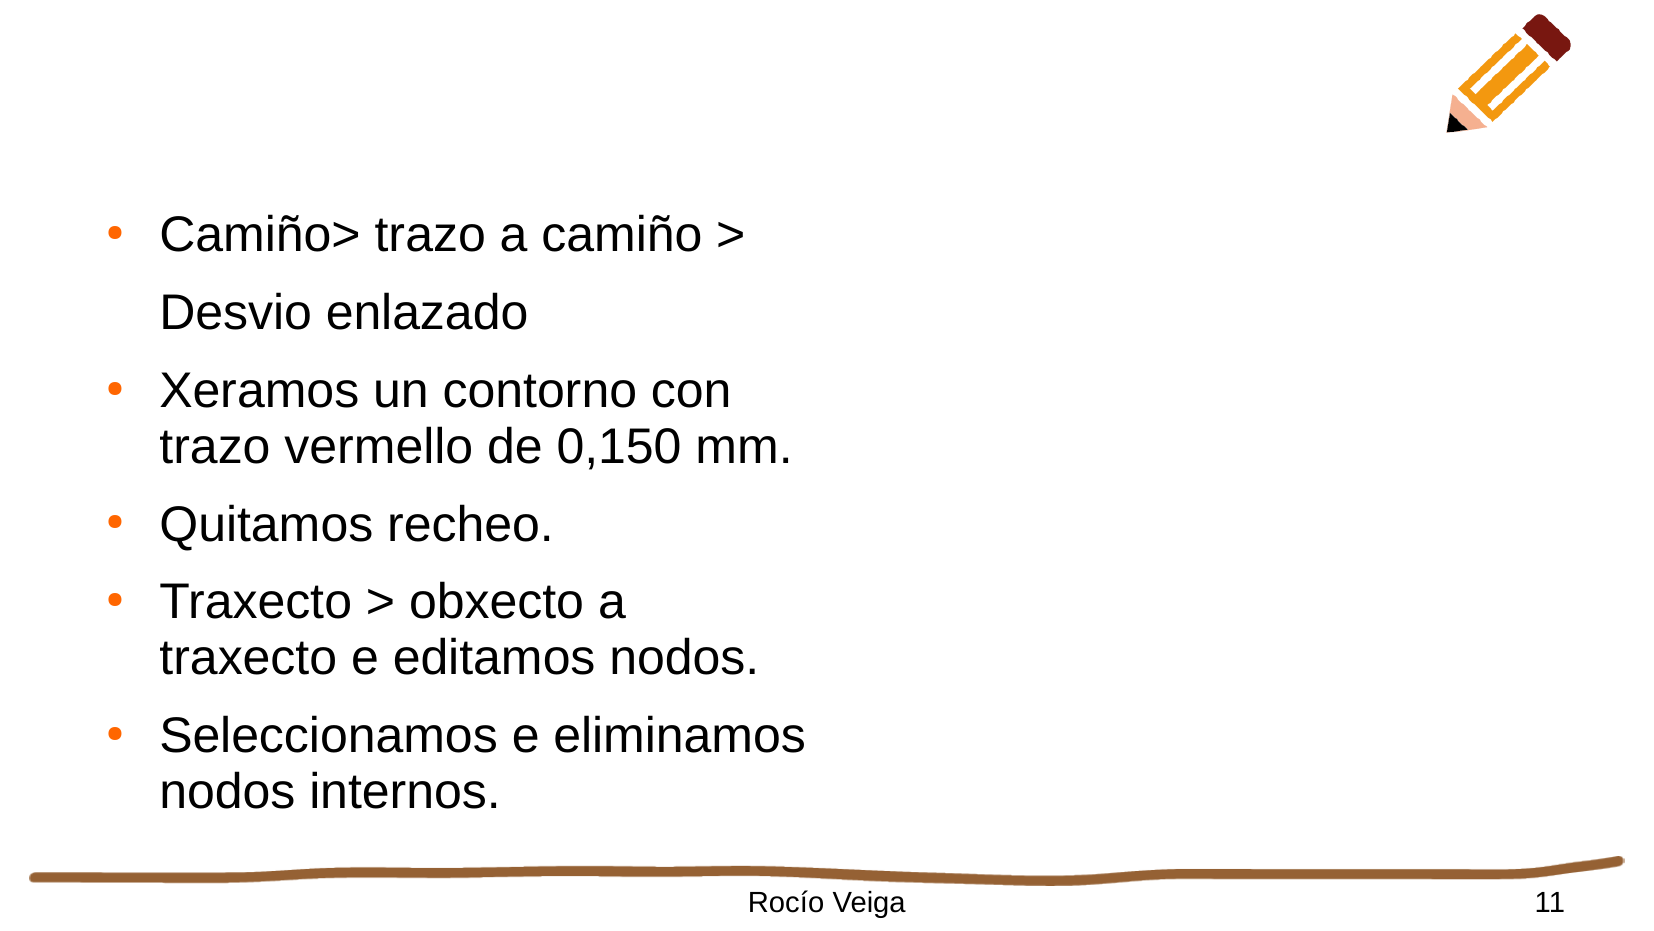

#
Camiño> trazo a camiño >
Desvio enlazado
Xeramos un contorno con trazo vermello de 0,150 mm.
Quitamos recheo.
Traxecto > obxecto a traxecto e editamos nodos.
Seleccionamos e eliminamos nodos internos.
Rocío Veiga
11